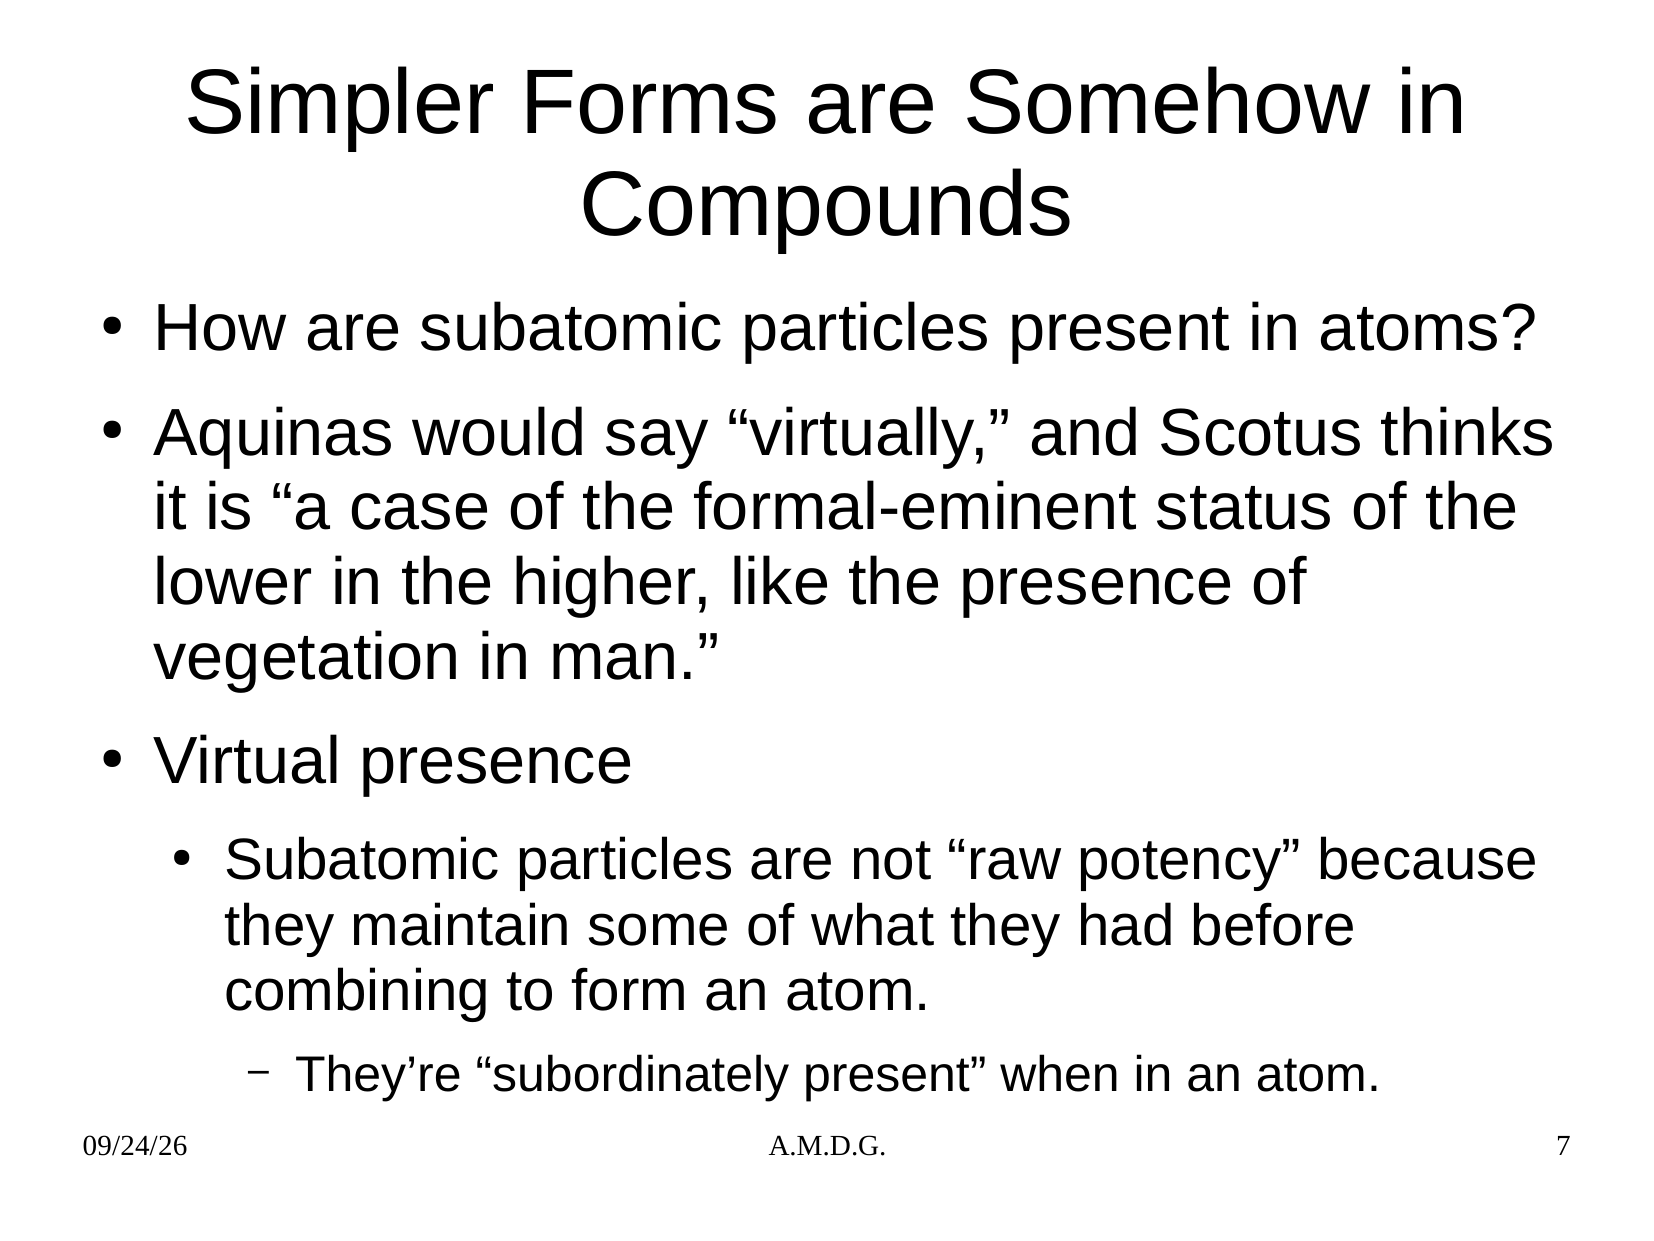

# Simpler Forms are Somehow in Compounds
How are subatomic particles present in atoms?
Aquinas would say “virtually,” and Scotus thinks it is “a case of the formal-eminent status of the lower in the higher, like the presence of vegetation in man.”
Virtual presence
Subatomic particles are not “raw potency” because they maintain some of what they had before combining to form an atom.
They’re “subordinately present” when in an atom.
`
A.M.D.G.
7